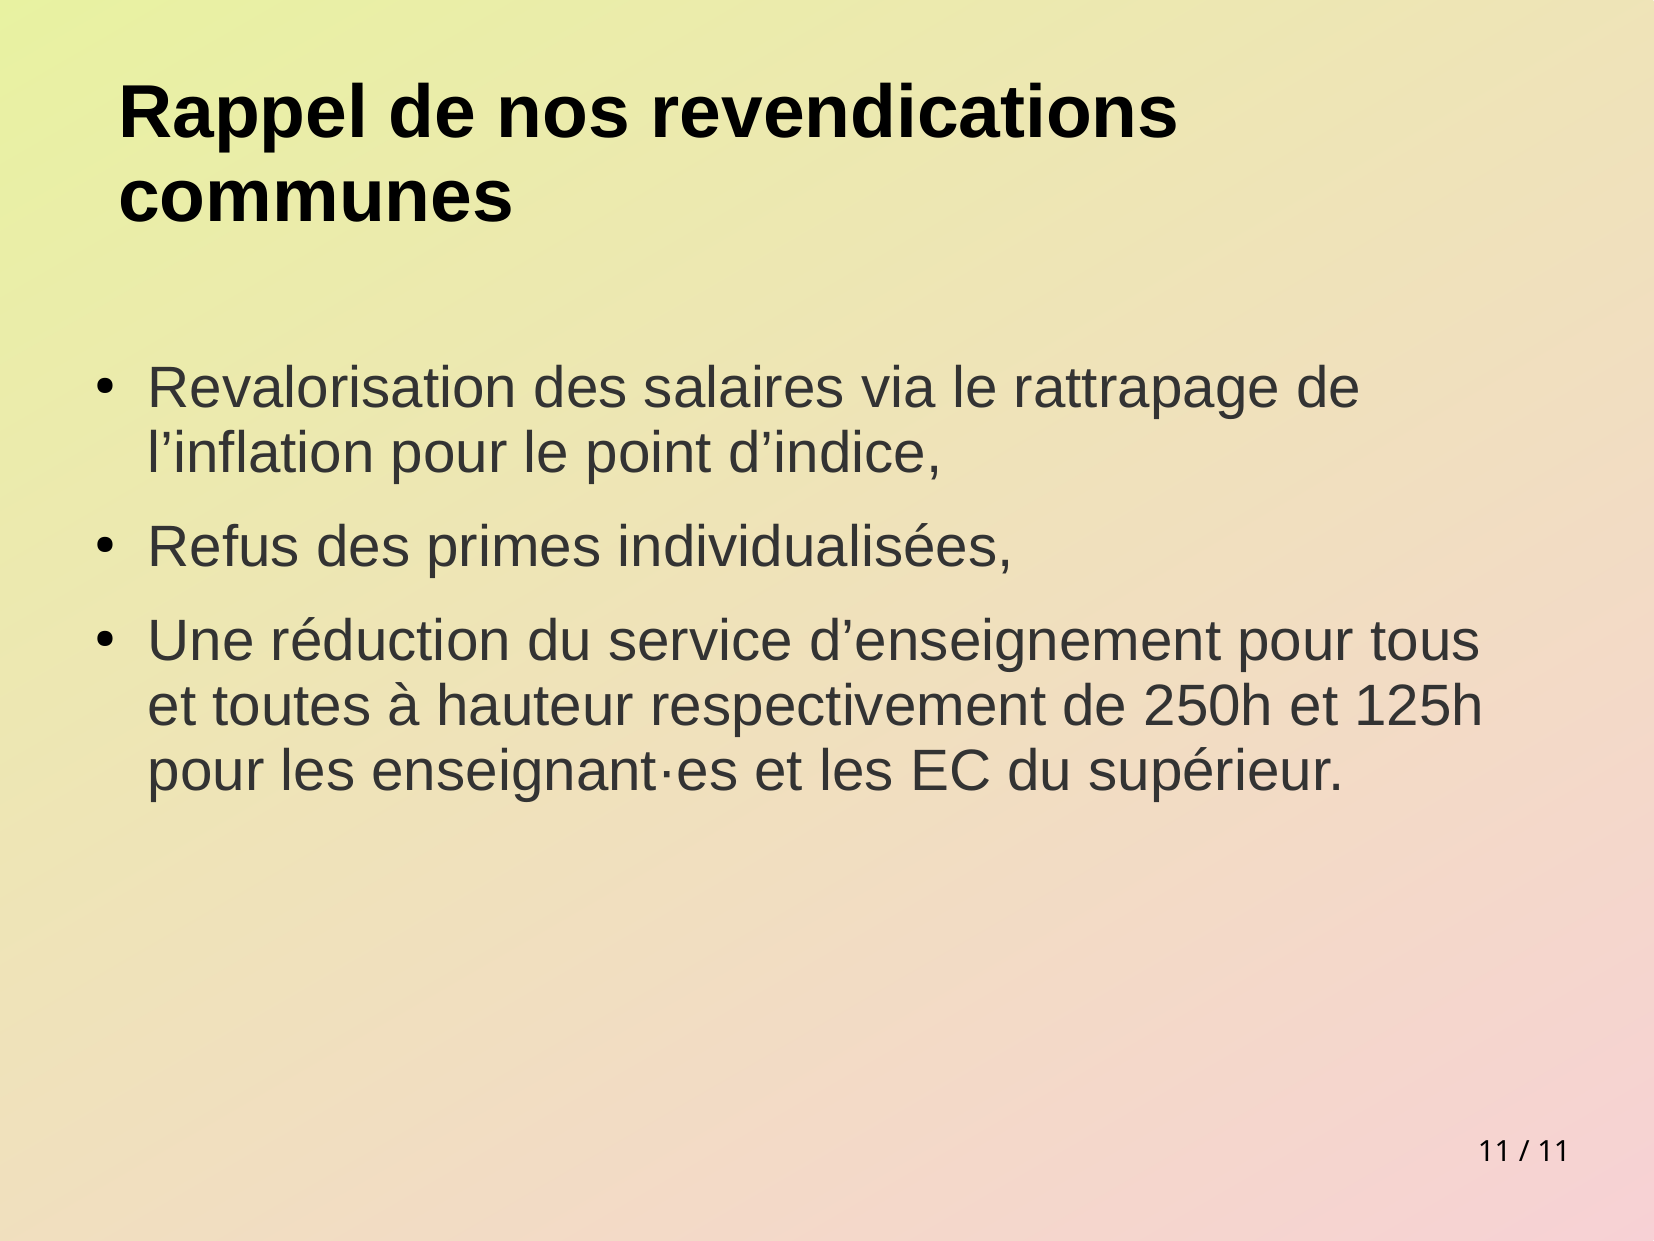

# Rappel de nos revendications communes
Revalorisation des salaires via le rattrapage de l’inflation pour le point d’indice,
Refus des primes individualisées,
Une réduction du service d’enseignement pour tous et toutes à hauteur respectivement de 250h et 125h pour les enseignant·es et les EC du supérieur.
11